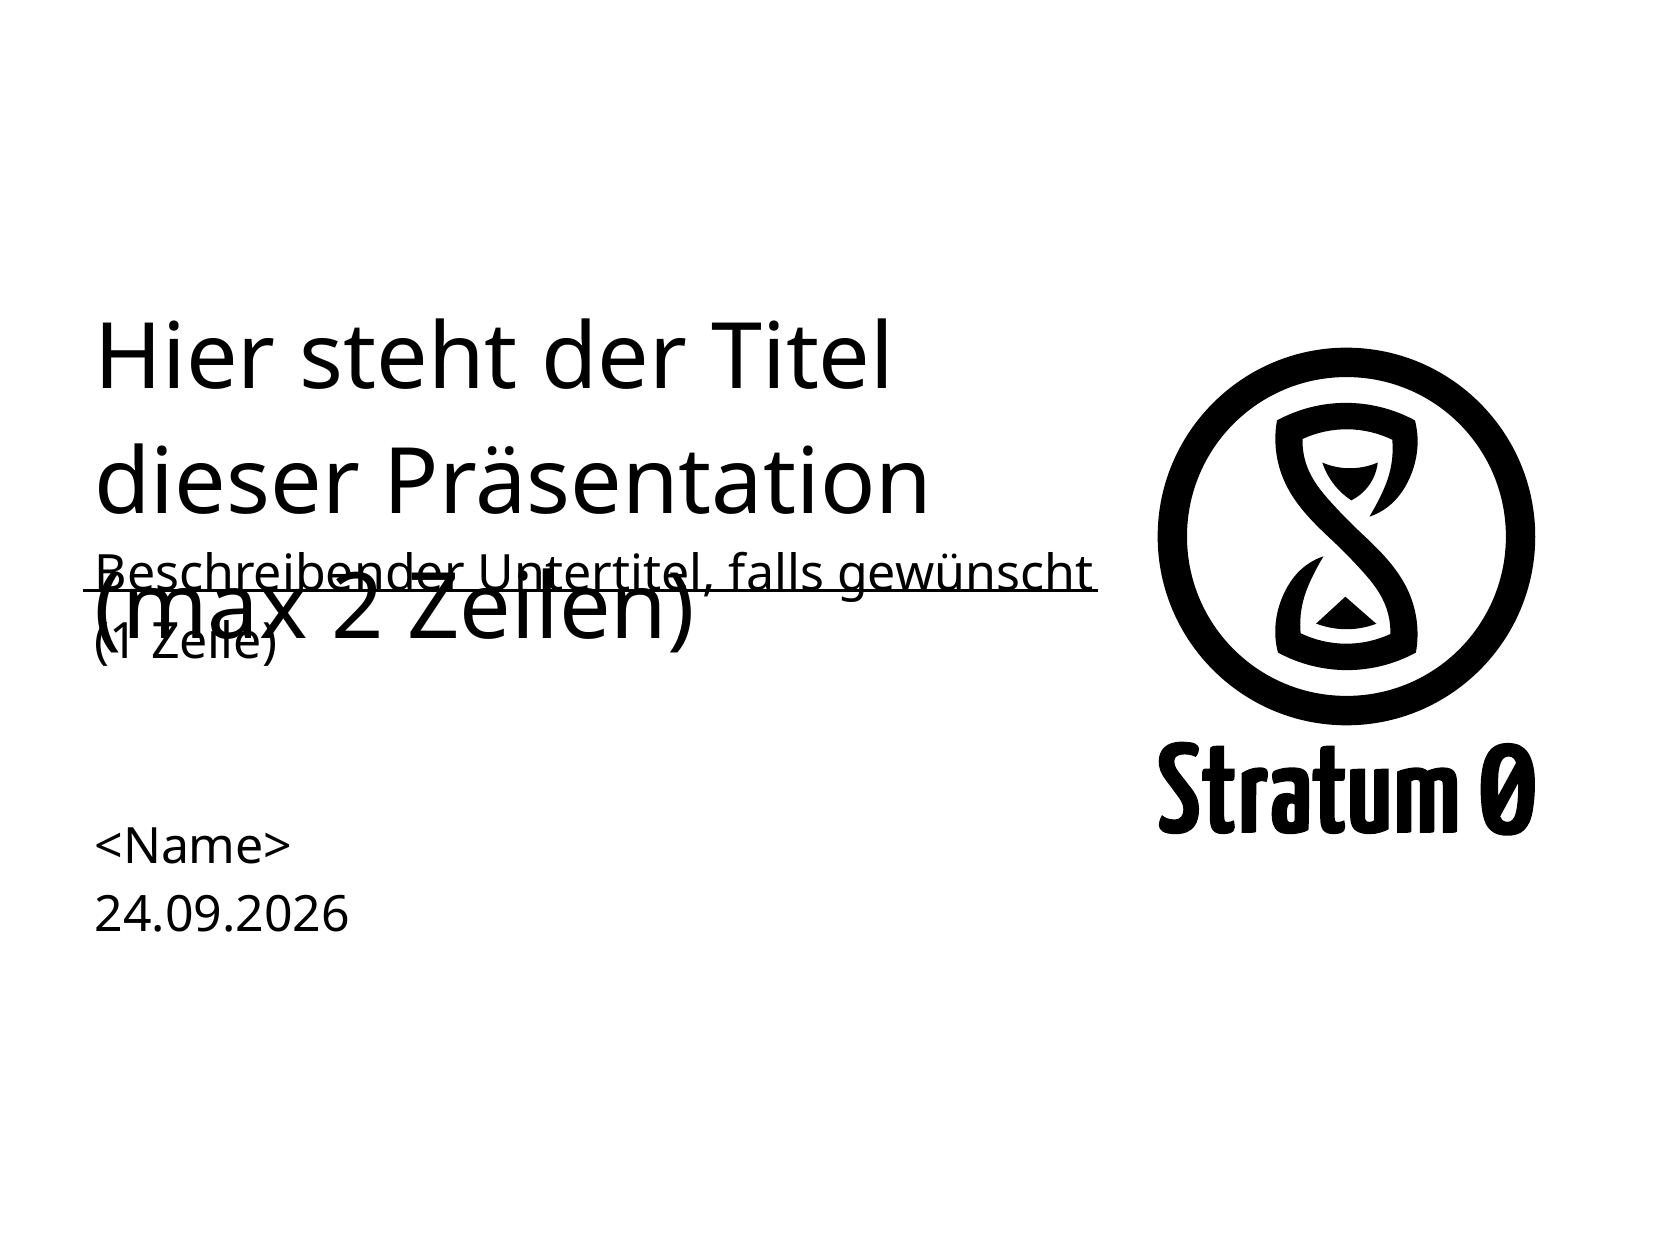

# Hier steht der Titel dieser Präsentation (max 2 Zeilen)
Beschreibender Untertitel, falls gewünscht (1 Zeile)
<Name>
Chrissi^
1